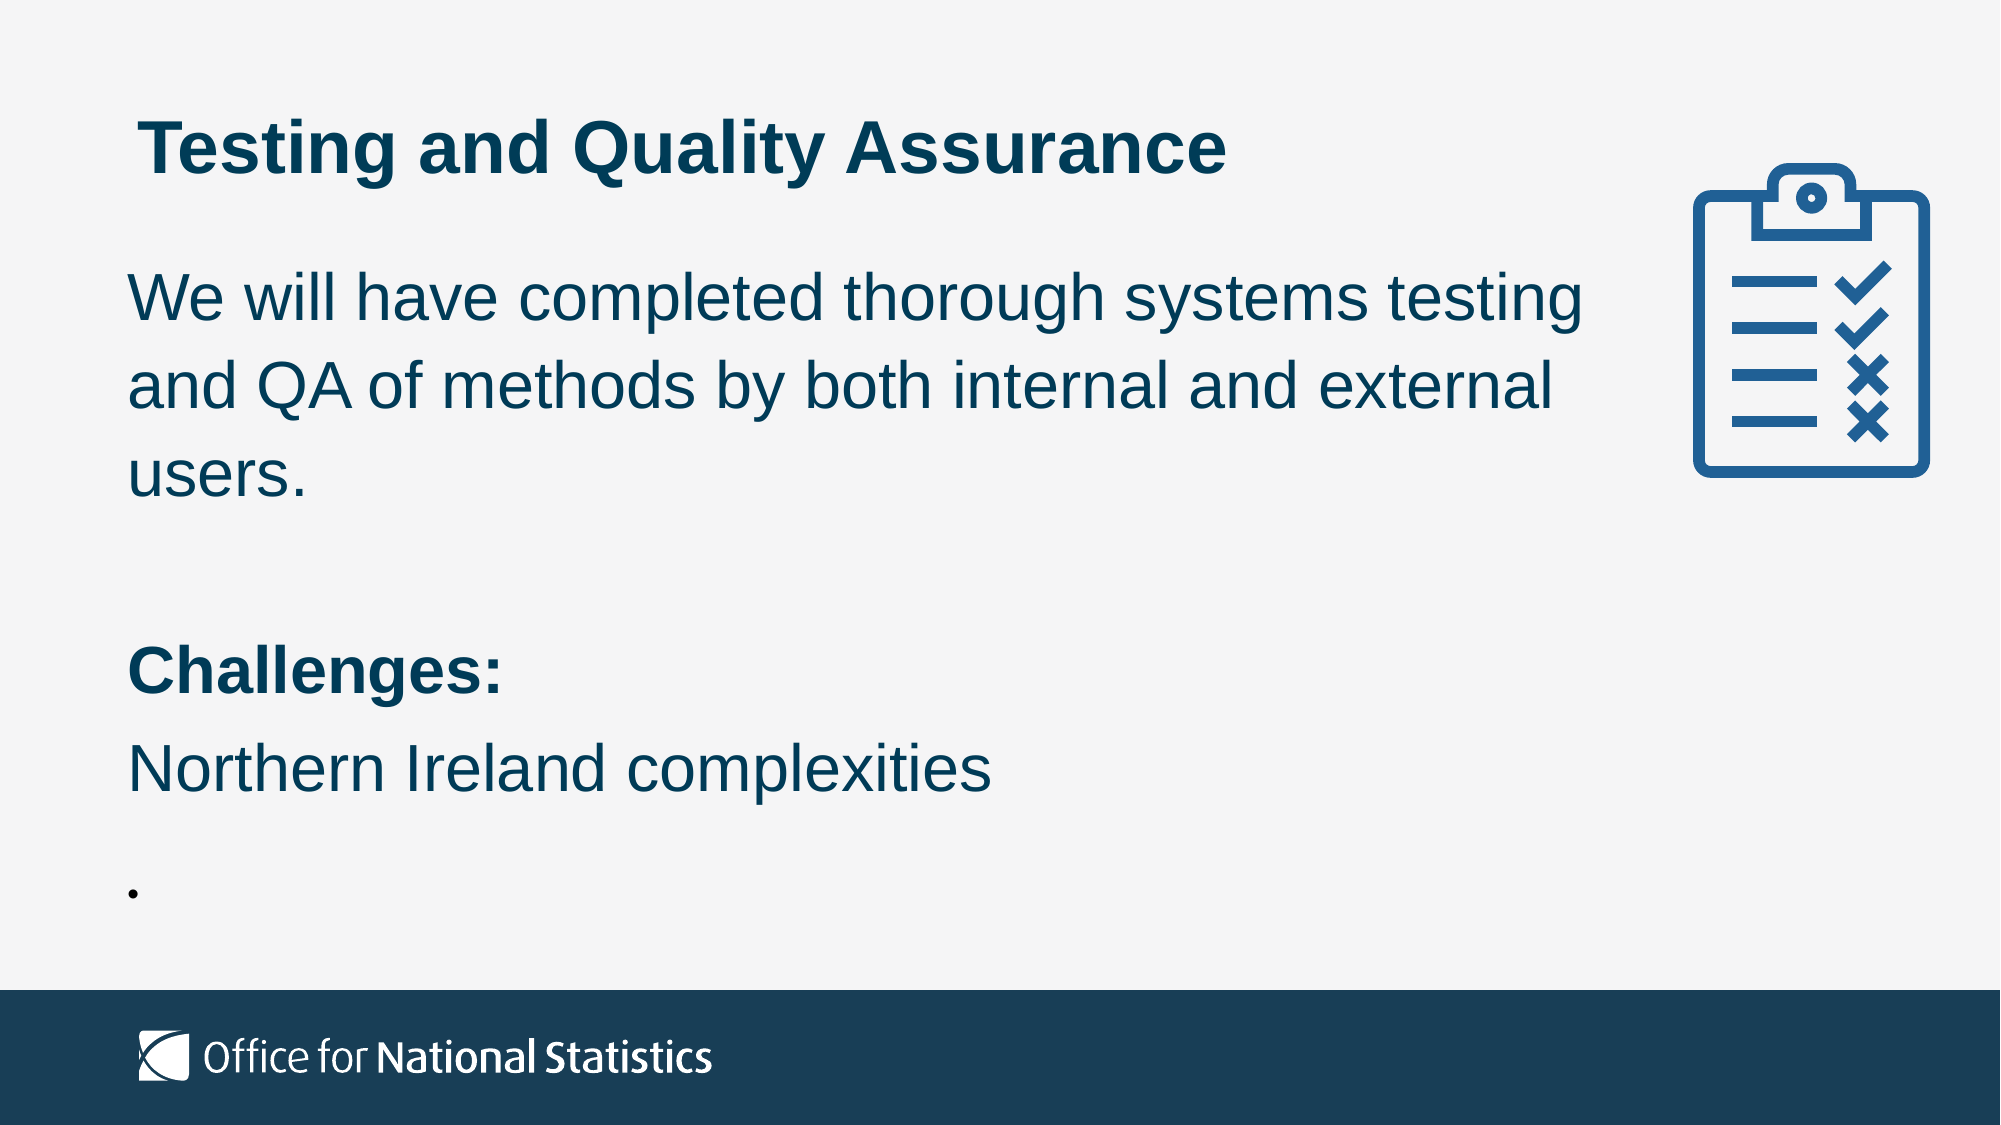

# Testing and Quality Assurance
We will have completed thorough systems testing and QA of methods by both internal and external users.
Challenges:
Northern Ireland complexities